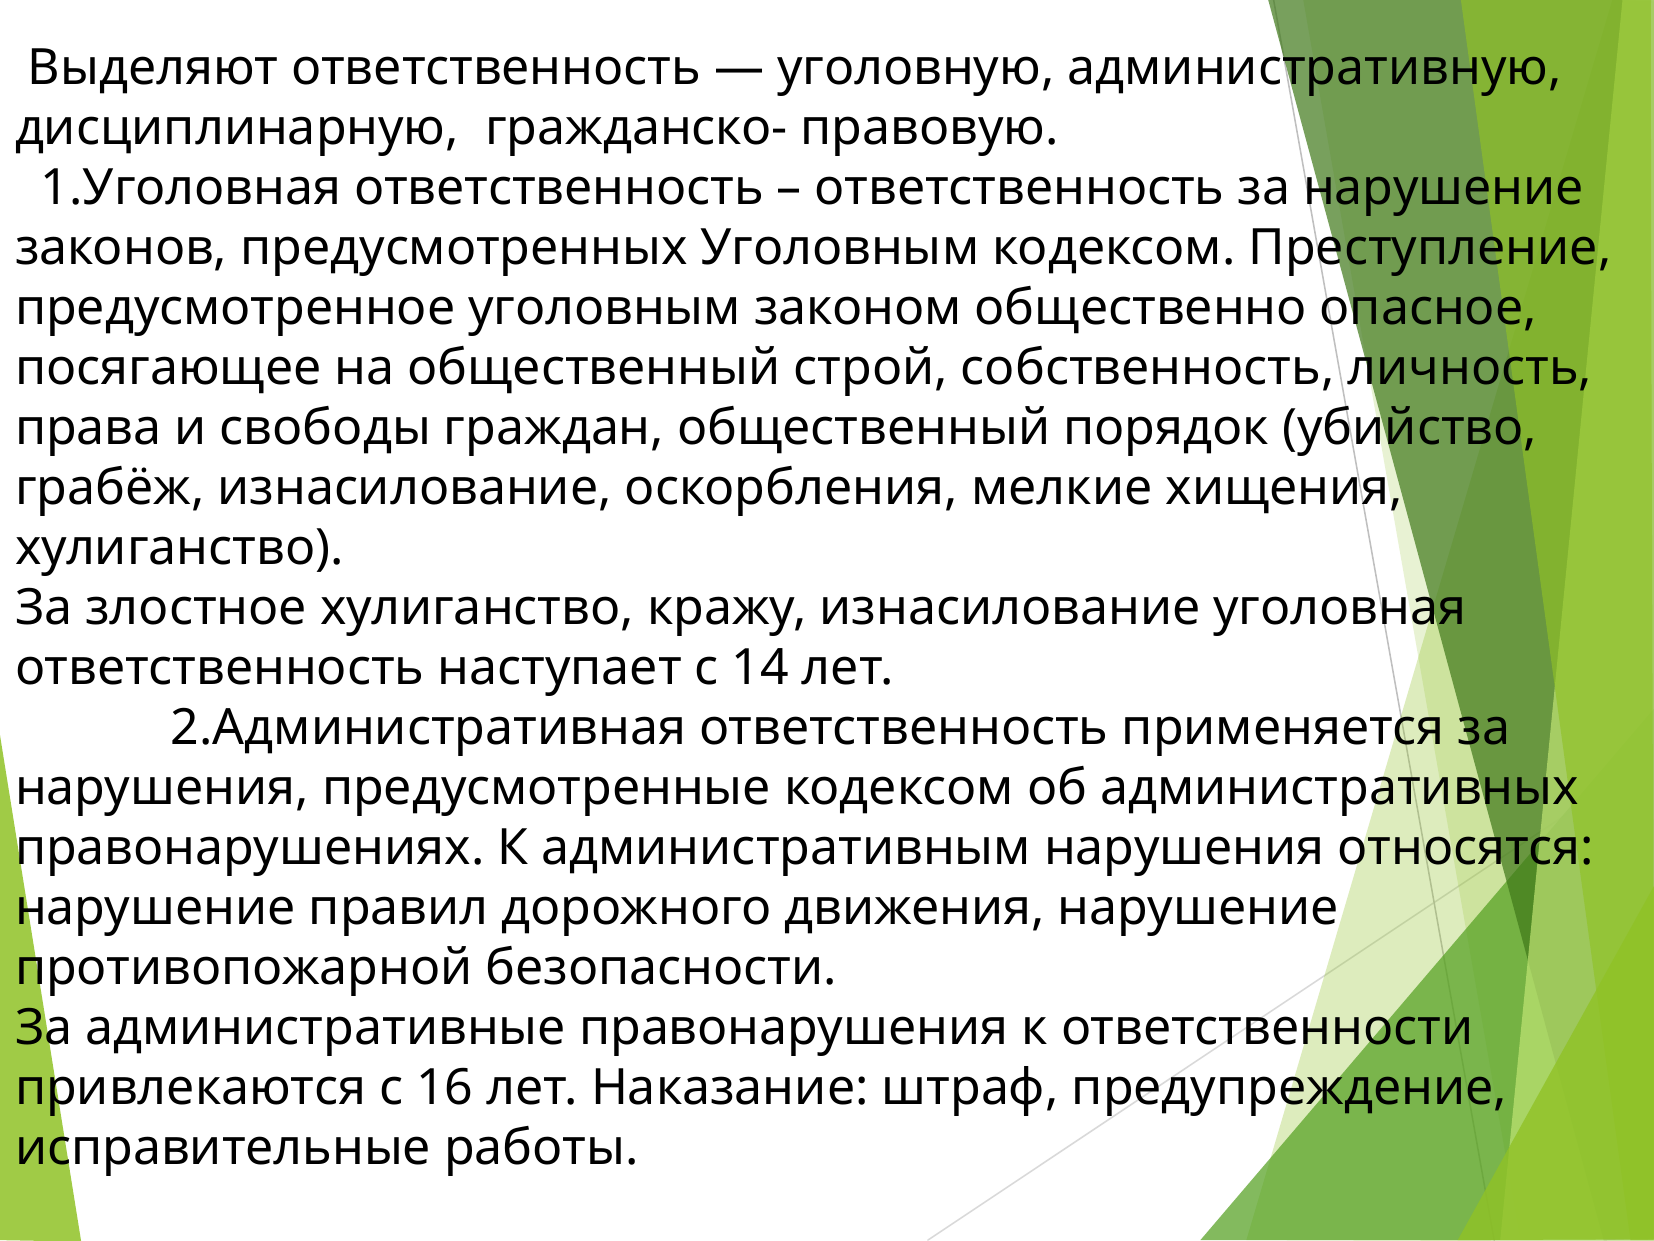

# Выделяют ответственность — уголовную, административную, дисциплинарную,  гражданско- правовую.             1.Уголовная ответственность – ответственность за нарушение законов, предусмотренных Уголовным кодексом. Преступление, предусмотренное уголовным законом общественно опасное, посягающее на общественный строй, собственность, личность, права и свободы граждан, общественный порядок (убийство, грабёж, изнасилование, оскорбления, мелкие хищения, хулиганство). За злостное хулиганство, кражу, изнасилование уголовная ответственность наступает с 14 лет.             2.Административная ответственность применяется за нарушения, предусмотренные кодексом об административных правонарушениях. К административным нарушения относятся: нарушение правил дорожного движения, нарушение противопожарной безопасности. За административные правонарушения к ответственности привлекаются с 16 лет. Наказание: штраф, предупреждение, исправительные работы.